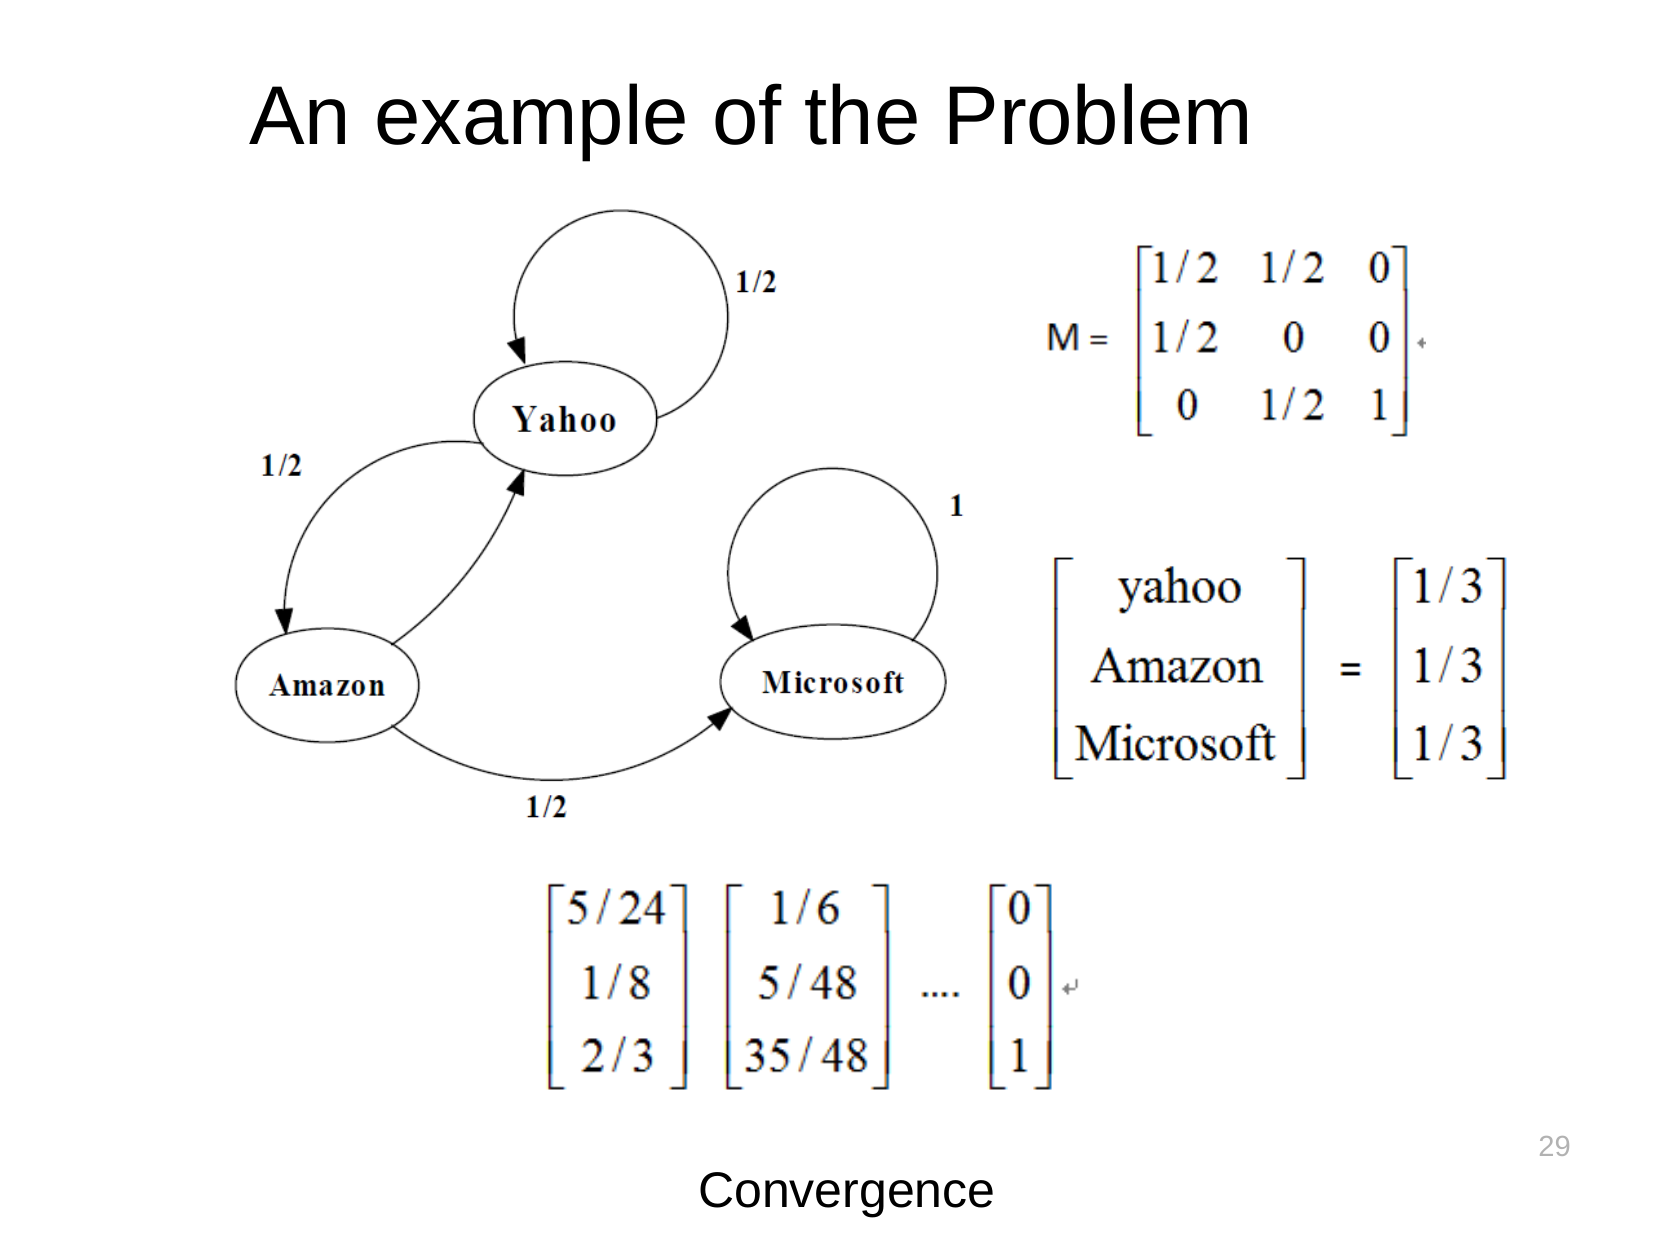

# An example of the Problem
29
Convergence